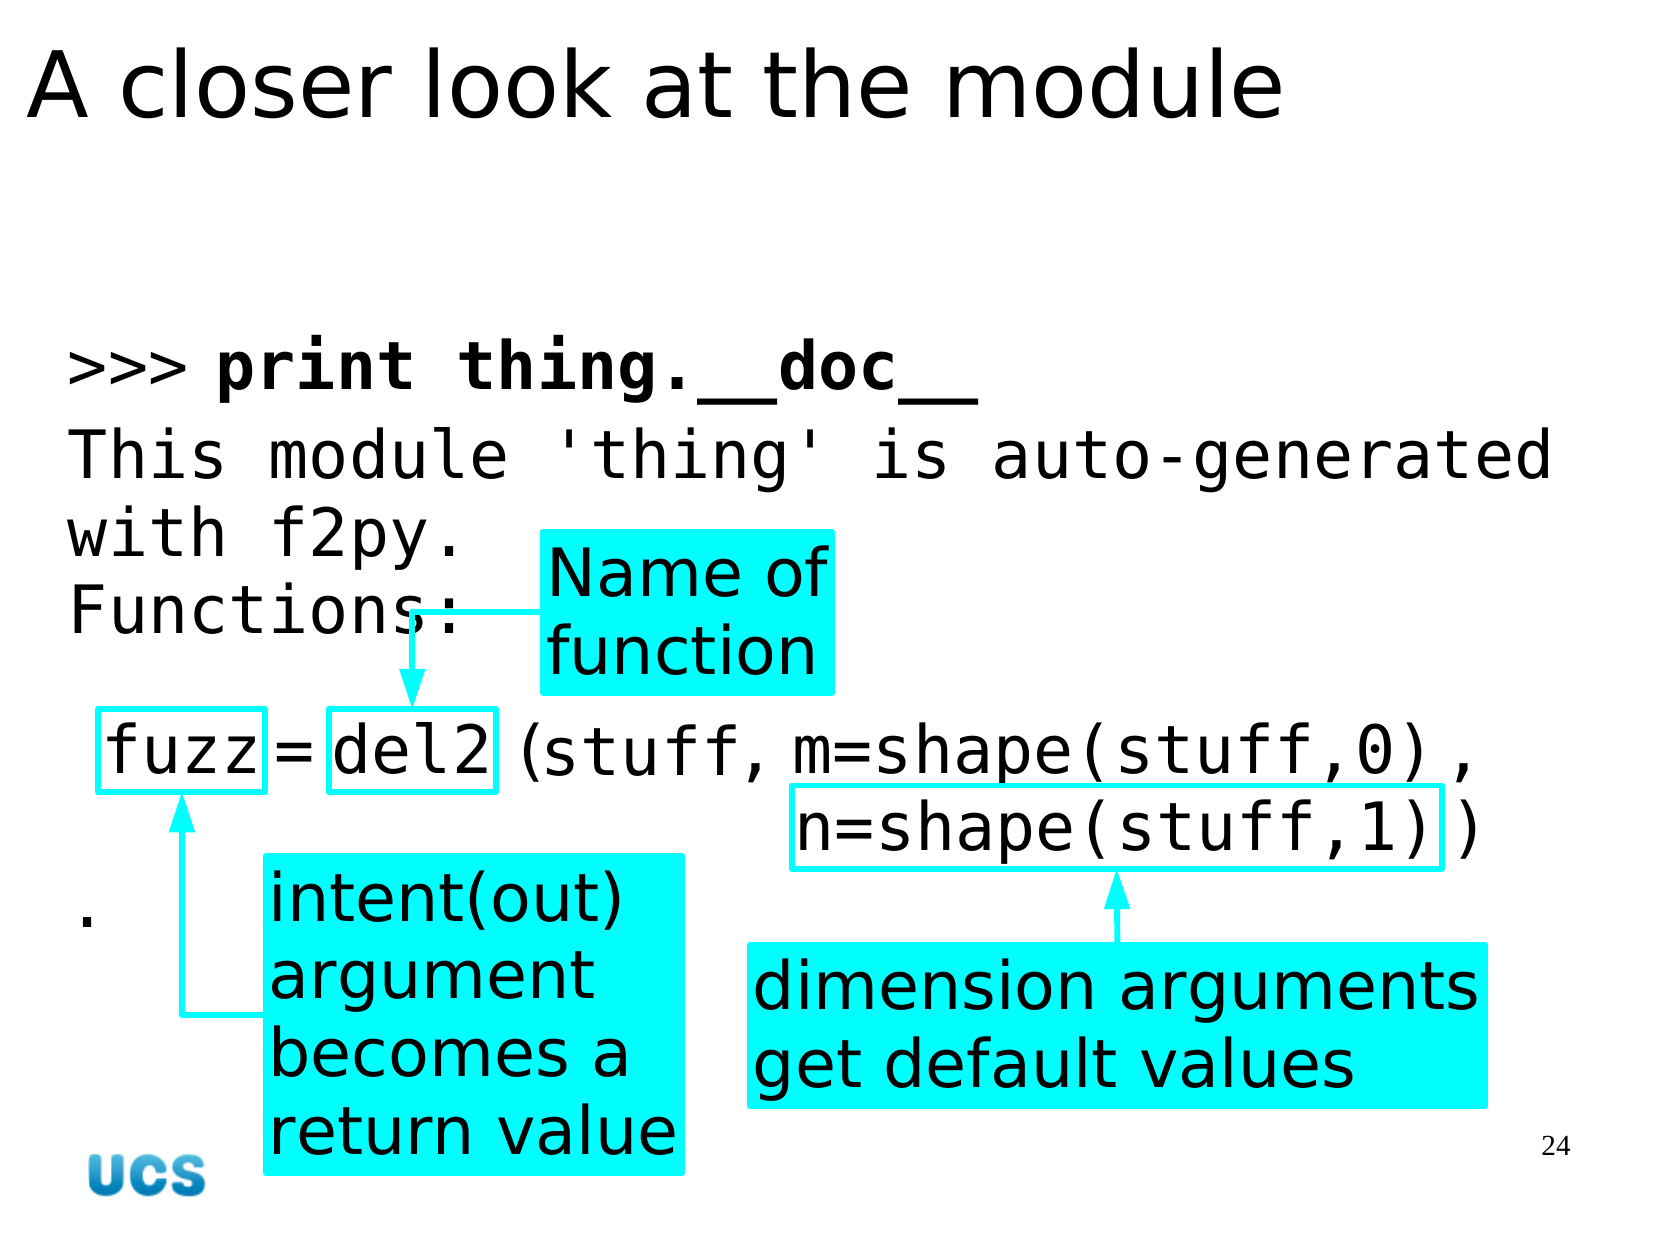

A closer look at the module
>>>
print thing.__doc__
This module 'thing' is auto-generated
with f2py.
Functions:
Name of
function
fuzz
=
del2
(
,
m=shape(stuff,0)
,
stuff
)
n=shape(stuff,1)
intent(out)
argument
becomes a
return value
.
dimension arguments
get default values
24